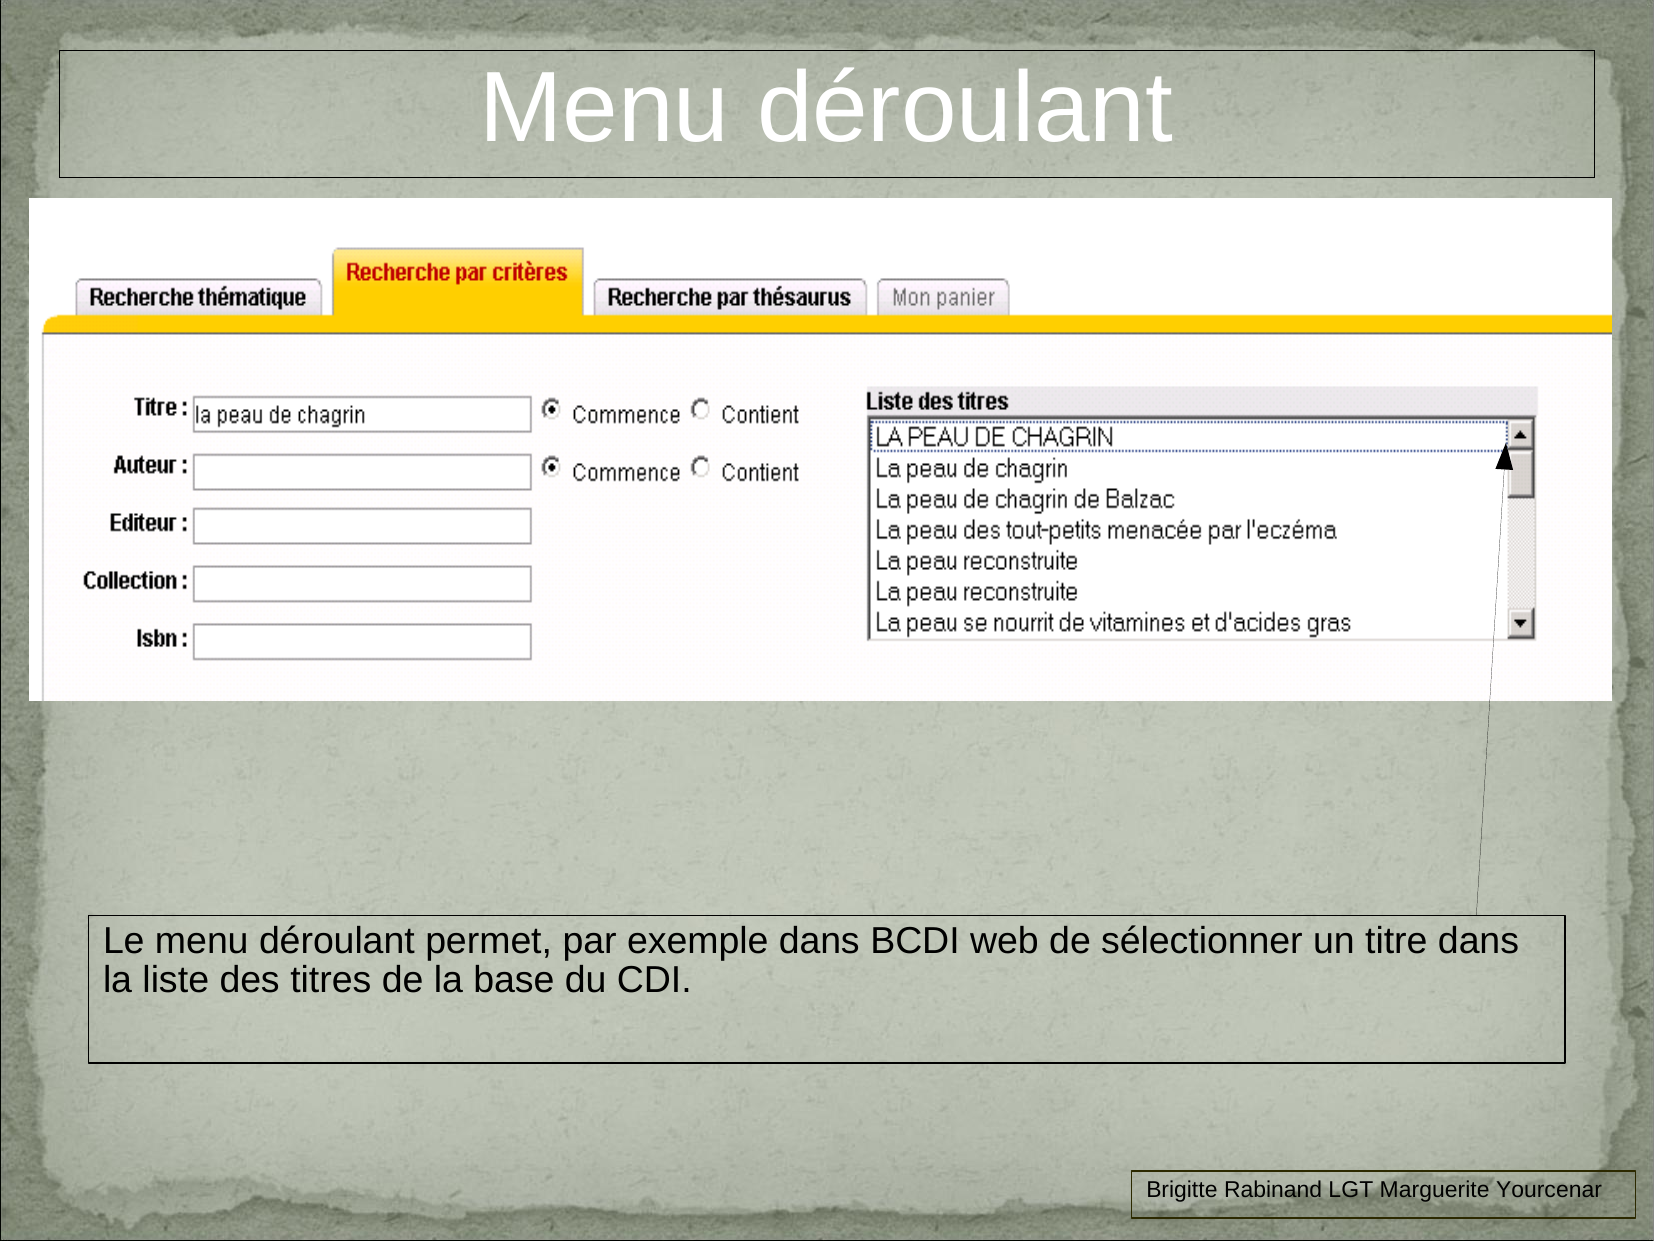

Menu déroulant
Le menu déroulant permet, par exemple dans BCDI web de sélectionner un titre dans la liste des titres de la base du CDI.
Brigitte Rabinand LGT Marguerite Yourcenar